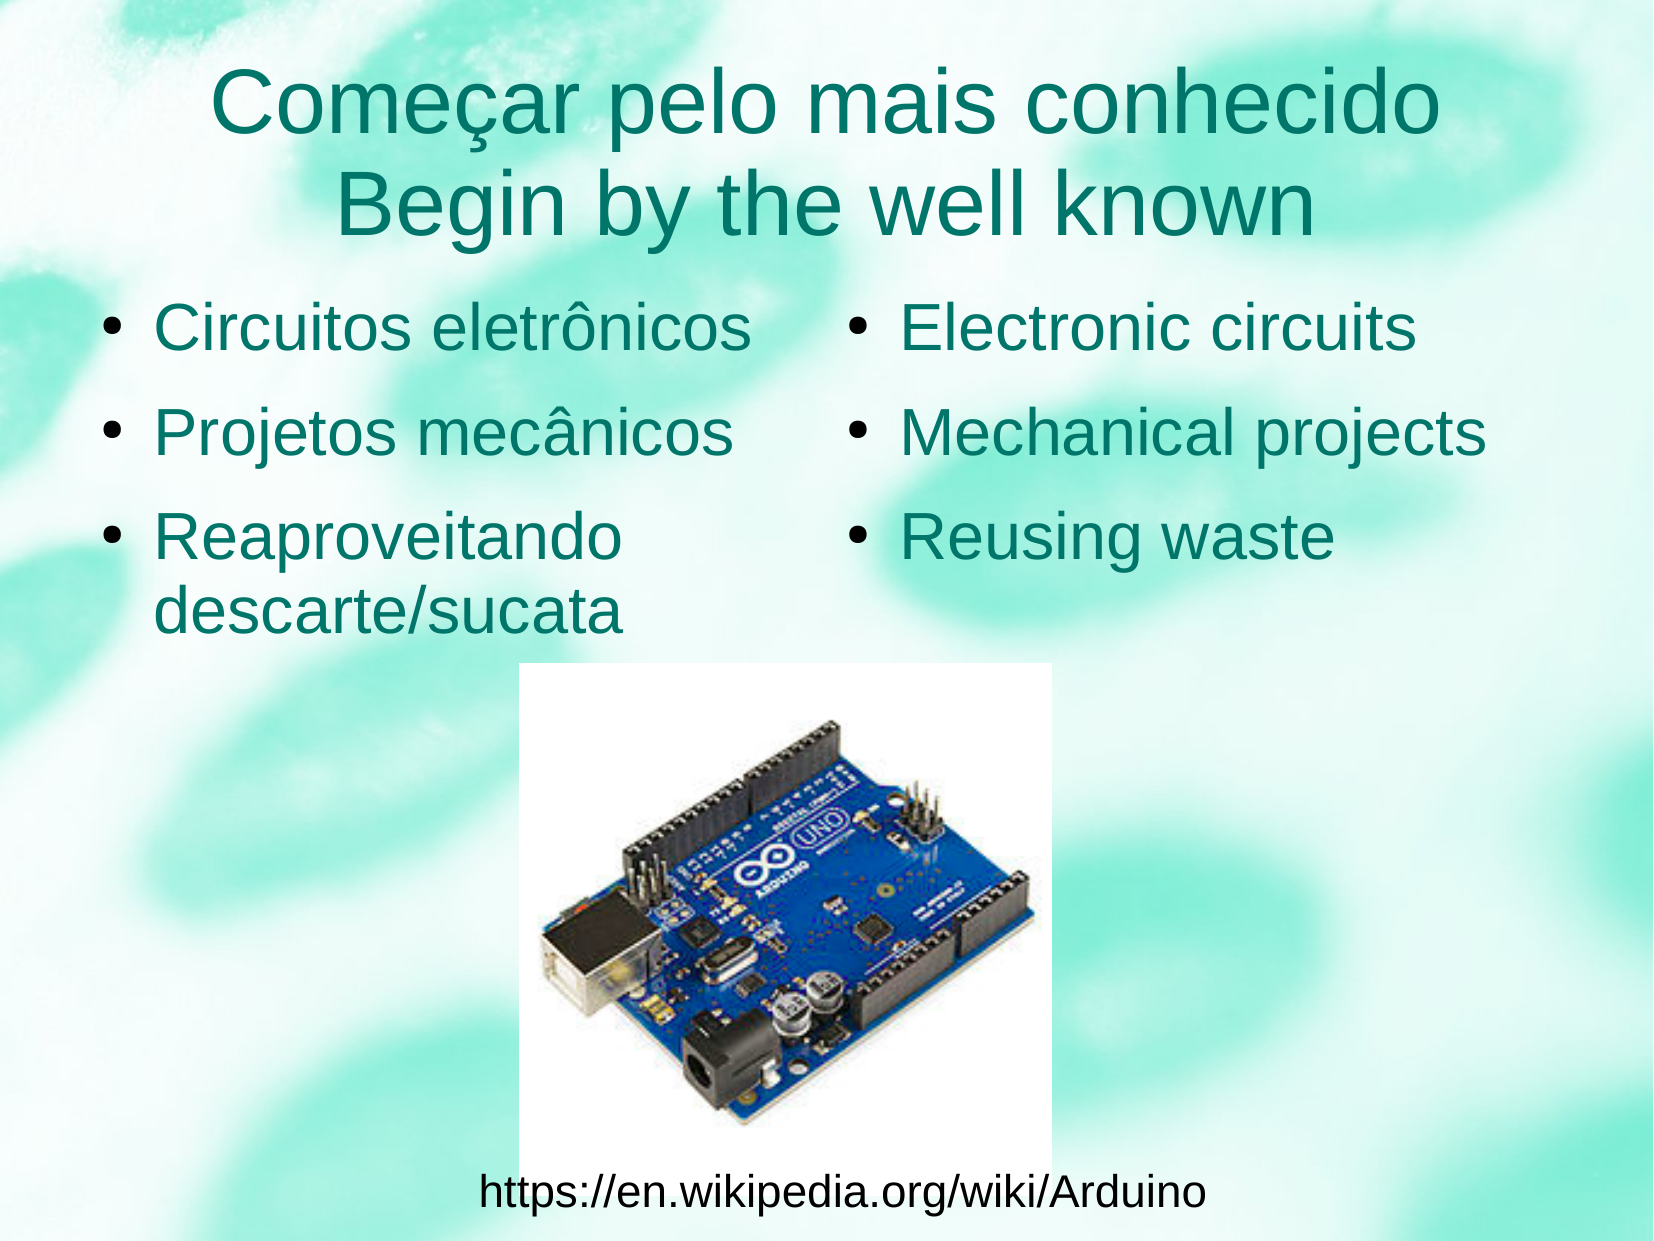

# Começar pelo mais conhecido Begin by the well known
Circuitos eletrônicos
Projetos mecânicos
Reaproveitando descarte/sucata
Electronic circuits
Mechanical projects
Reusing waste
https://en.wikipedia.org/wiki/Arduino